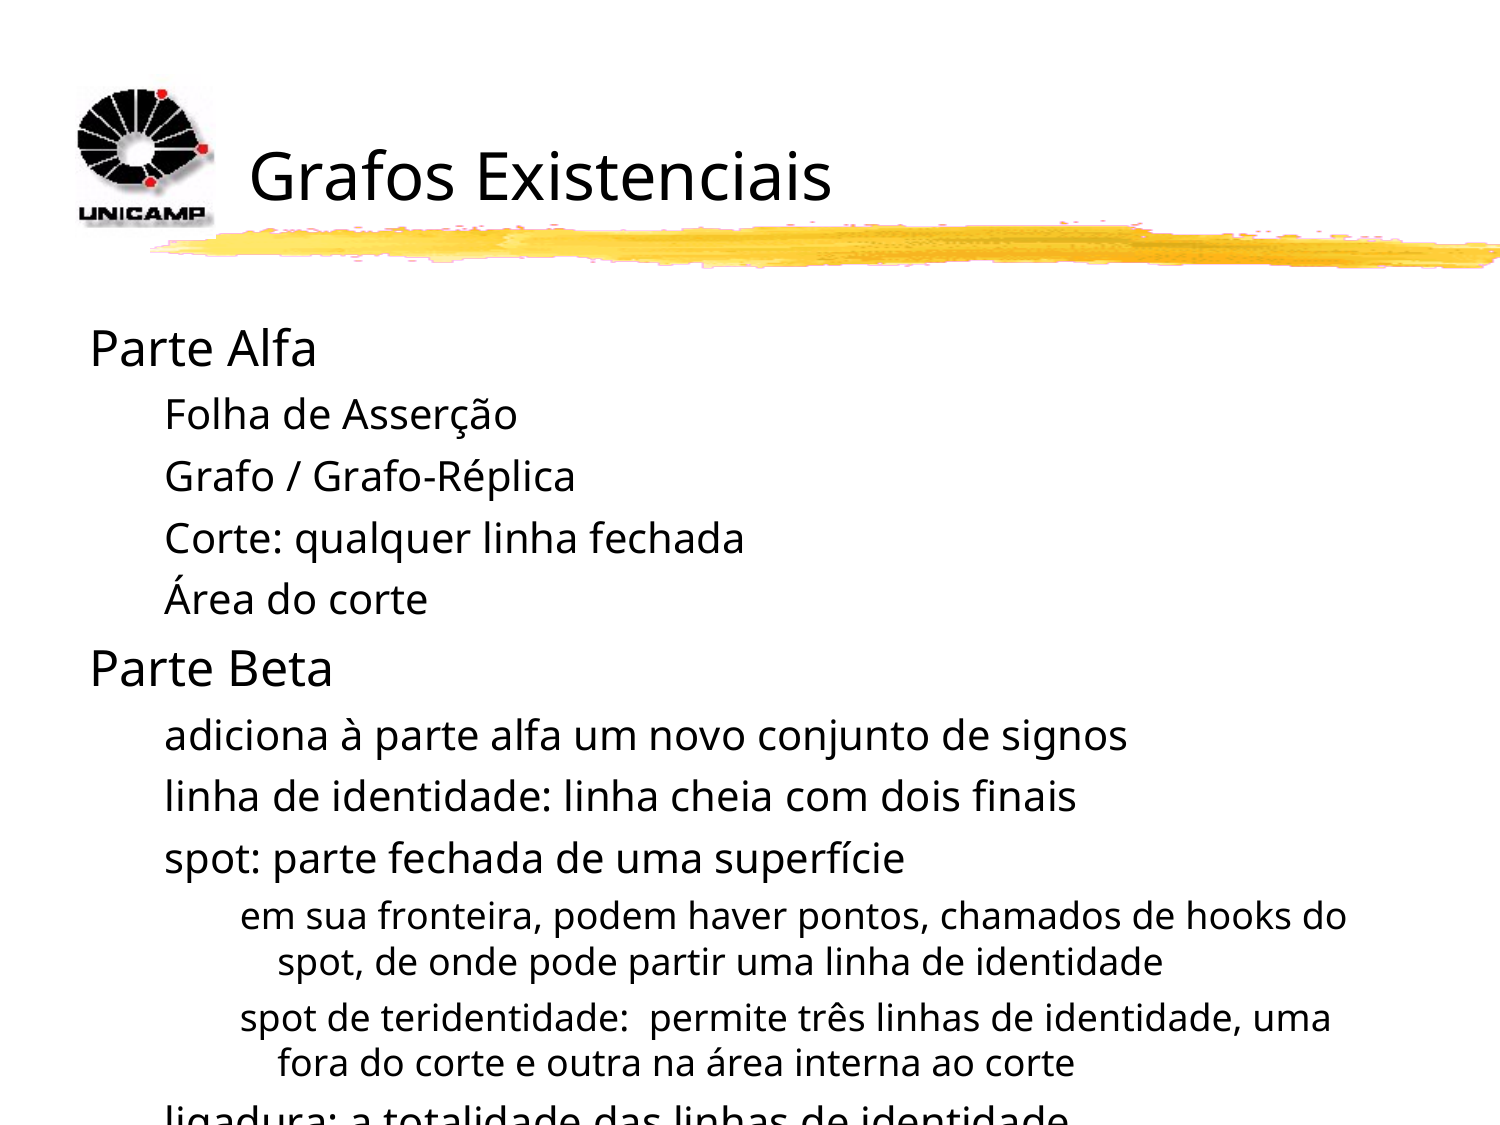

# Grafos Existenciais
Parte Alfa
Folha de Asserção
Grafo / Grafo-Réplica
Corte: qualquer linha fechada
Área do corte
Parte Beta
adiciona à parte alfa um novo conjunto de signos
linha de identidade: linha cheia com dois finais
spot: parte fechada de uma superfície
em sua fronteira, podem haver pontos, chamados de hooks do spot, de onde pode partir uma linha de identidade
spot de teridentidade: permite três linhas de identidade, uma fora do corte e outra na área interna ao corte
ligadura: a totalidade das linhas de identidade